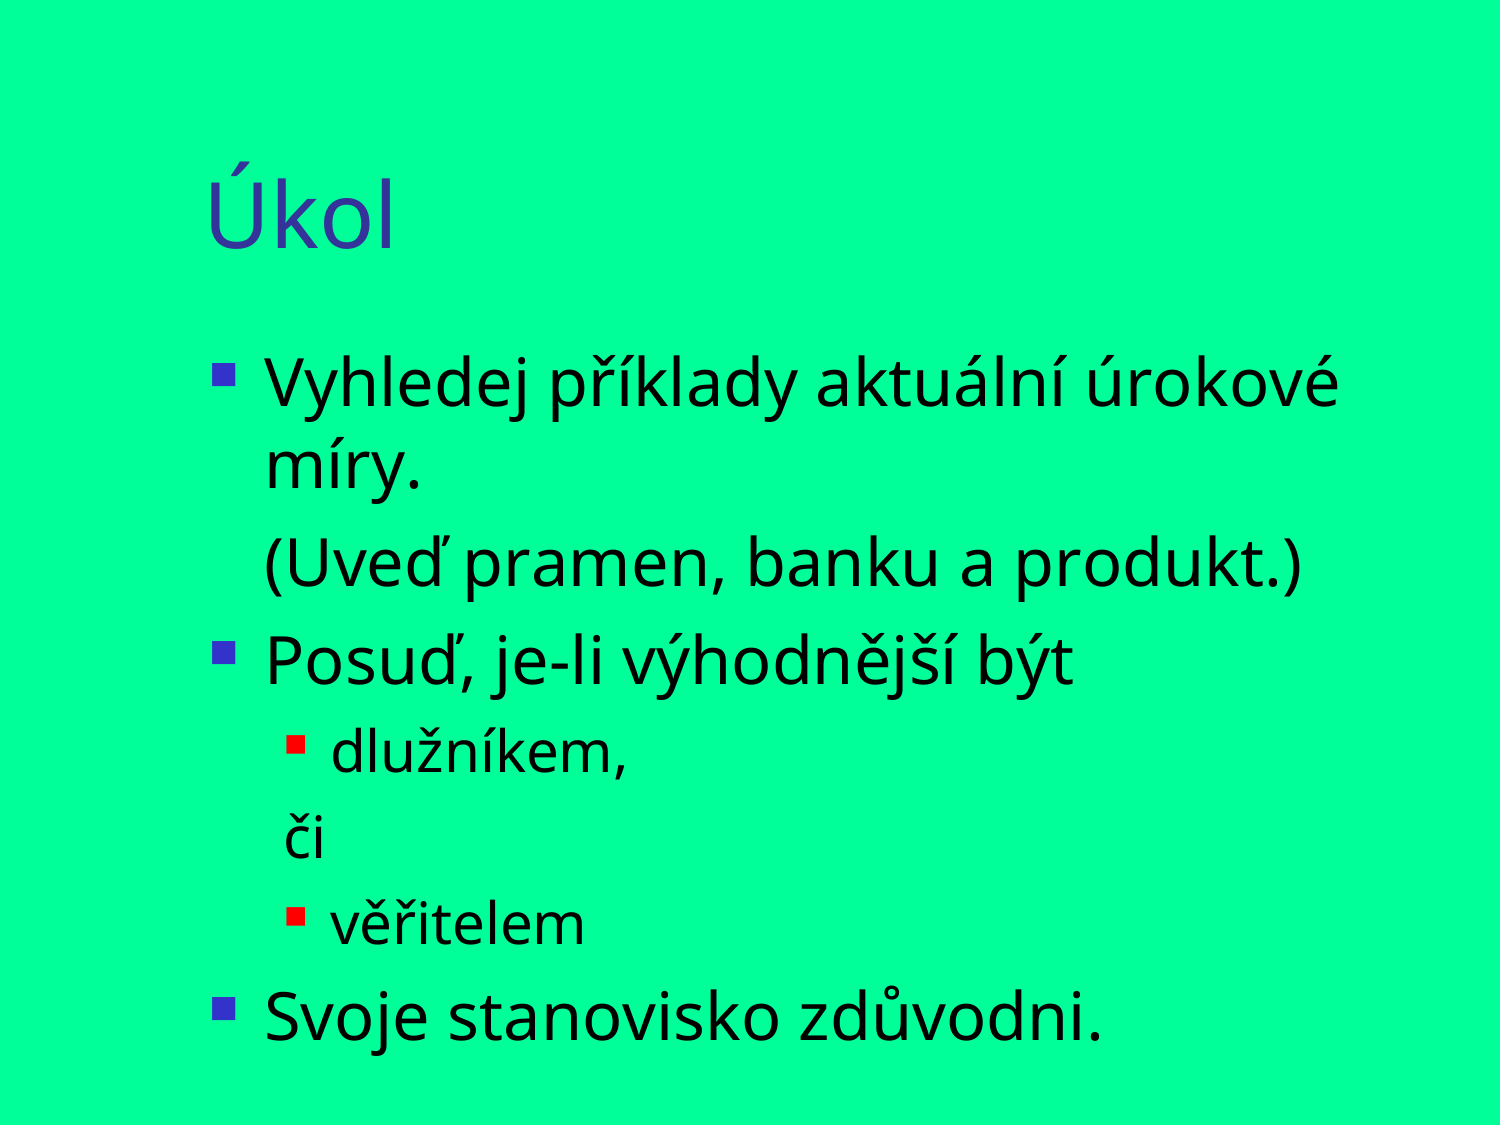

# Úkol
Vyhledej příklady aktuální úrokové míry.
	(Uveď pramen, banku a produkt.)
Posuď, je-li výhodnější být
dlužníkem,
či
věřitelem
Svoje stanovisko zdůvodni.